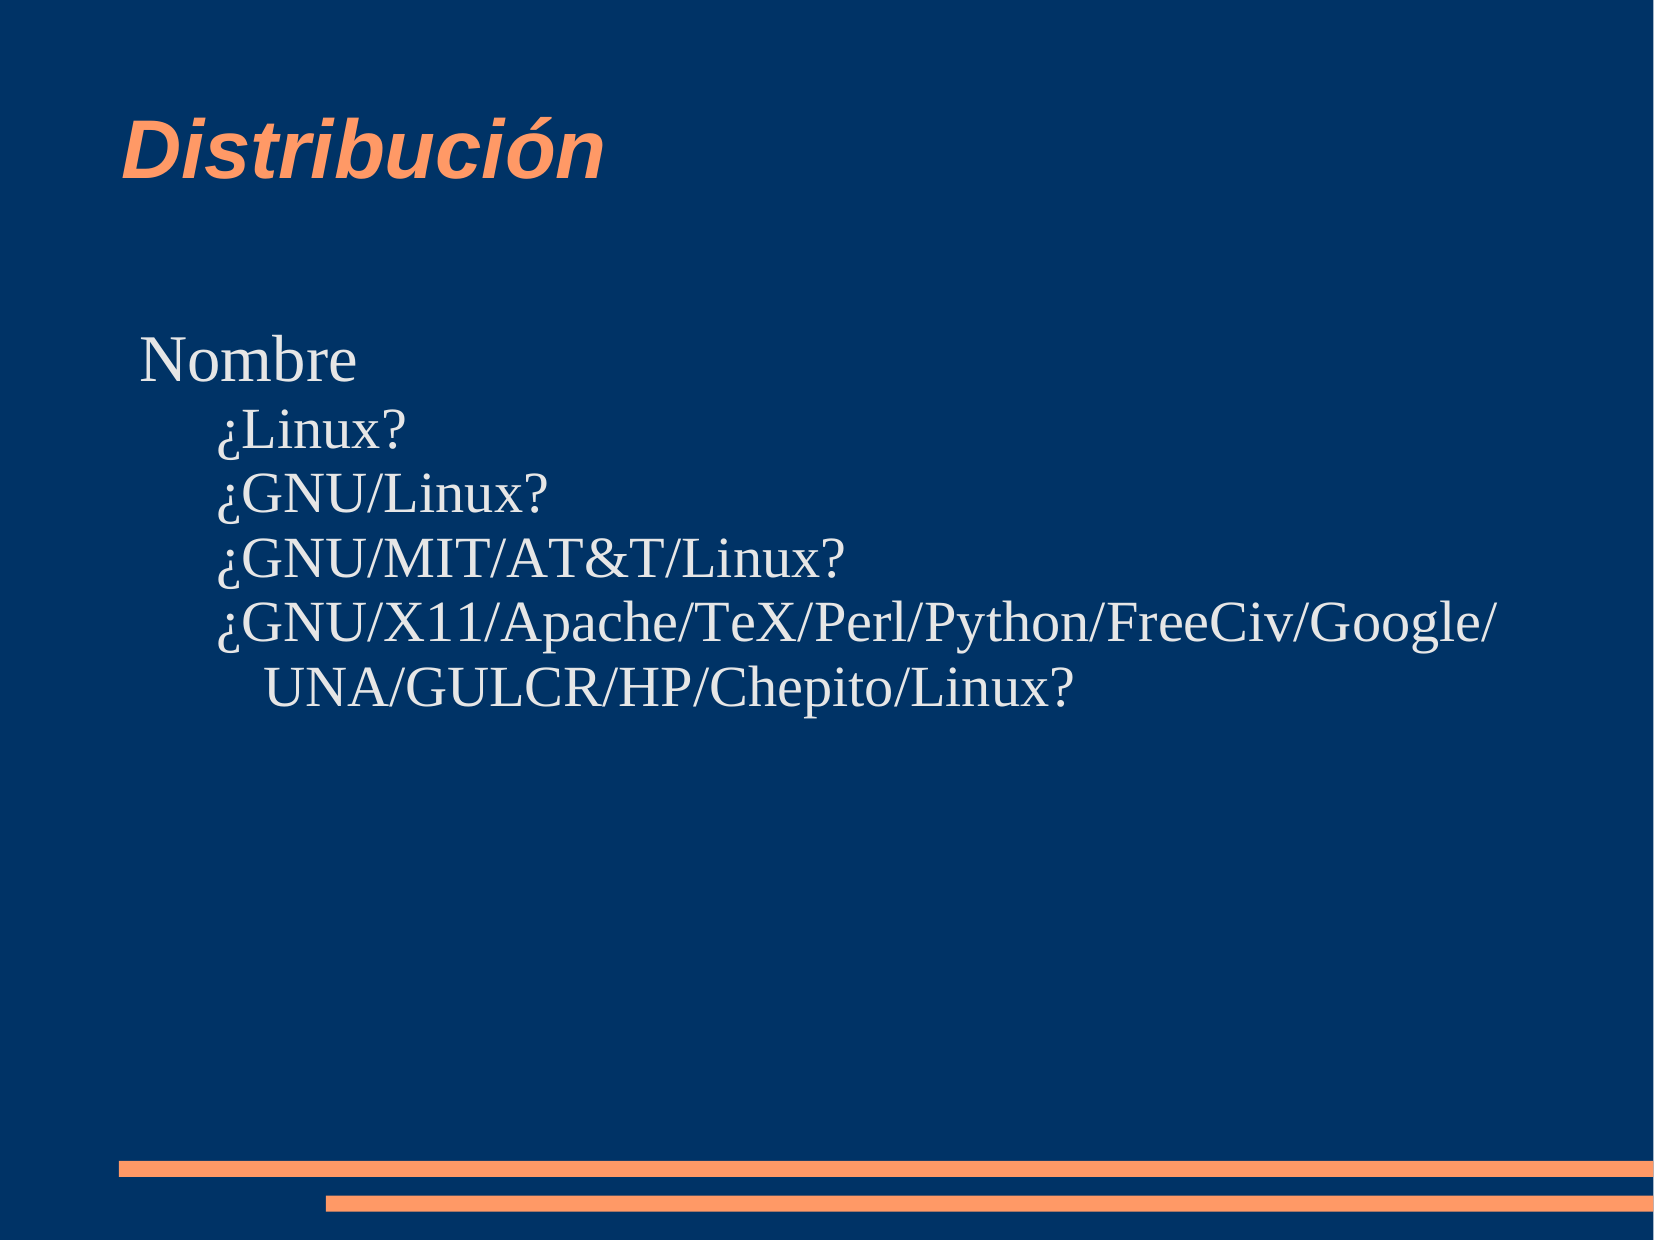

# Distribución
Nombre
¿Linux?
¿GNU/Linux?
¿GNU/MIT/AT&T/Linux?
¿GNU/X11/Apache/TeX/Perl/Python/FreeCiv/Google/UNA/GULCR/HP/Chepito/Linux?